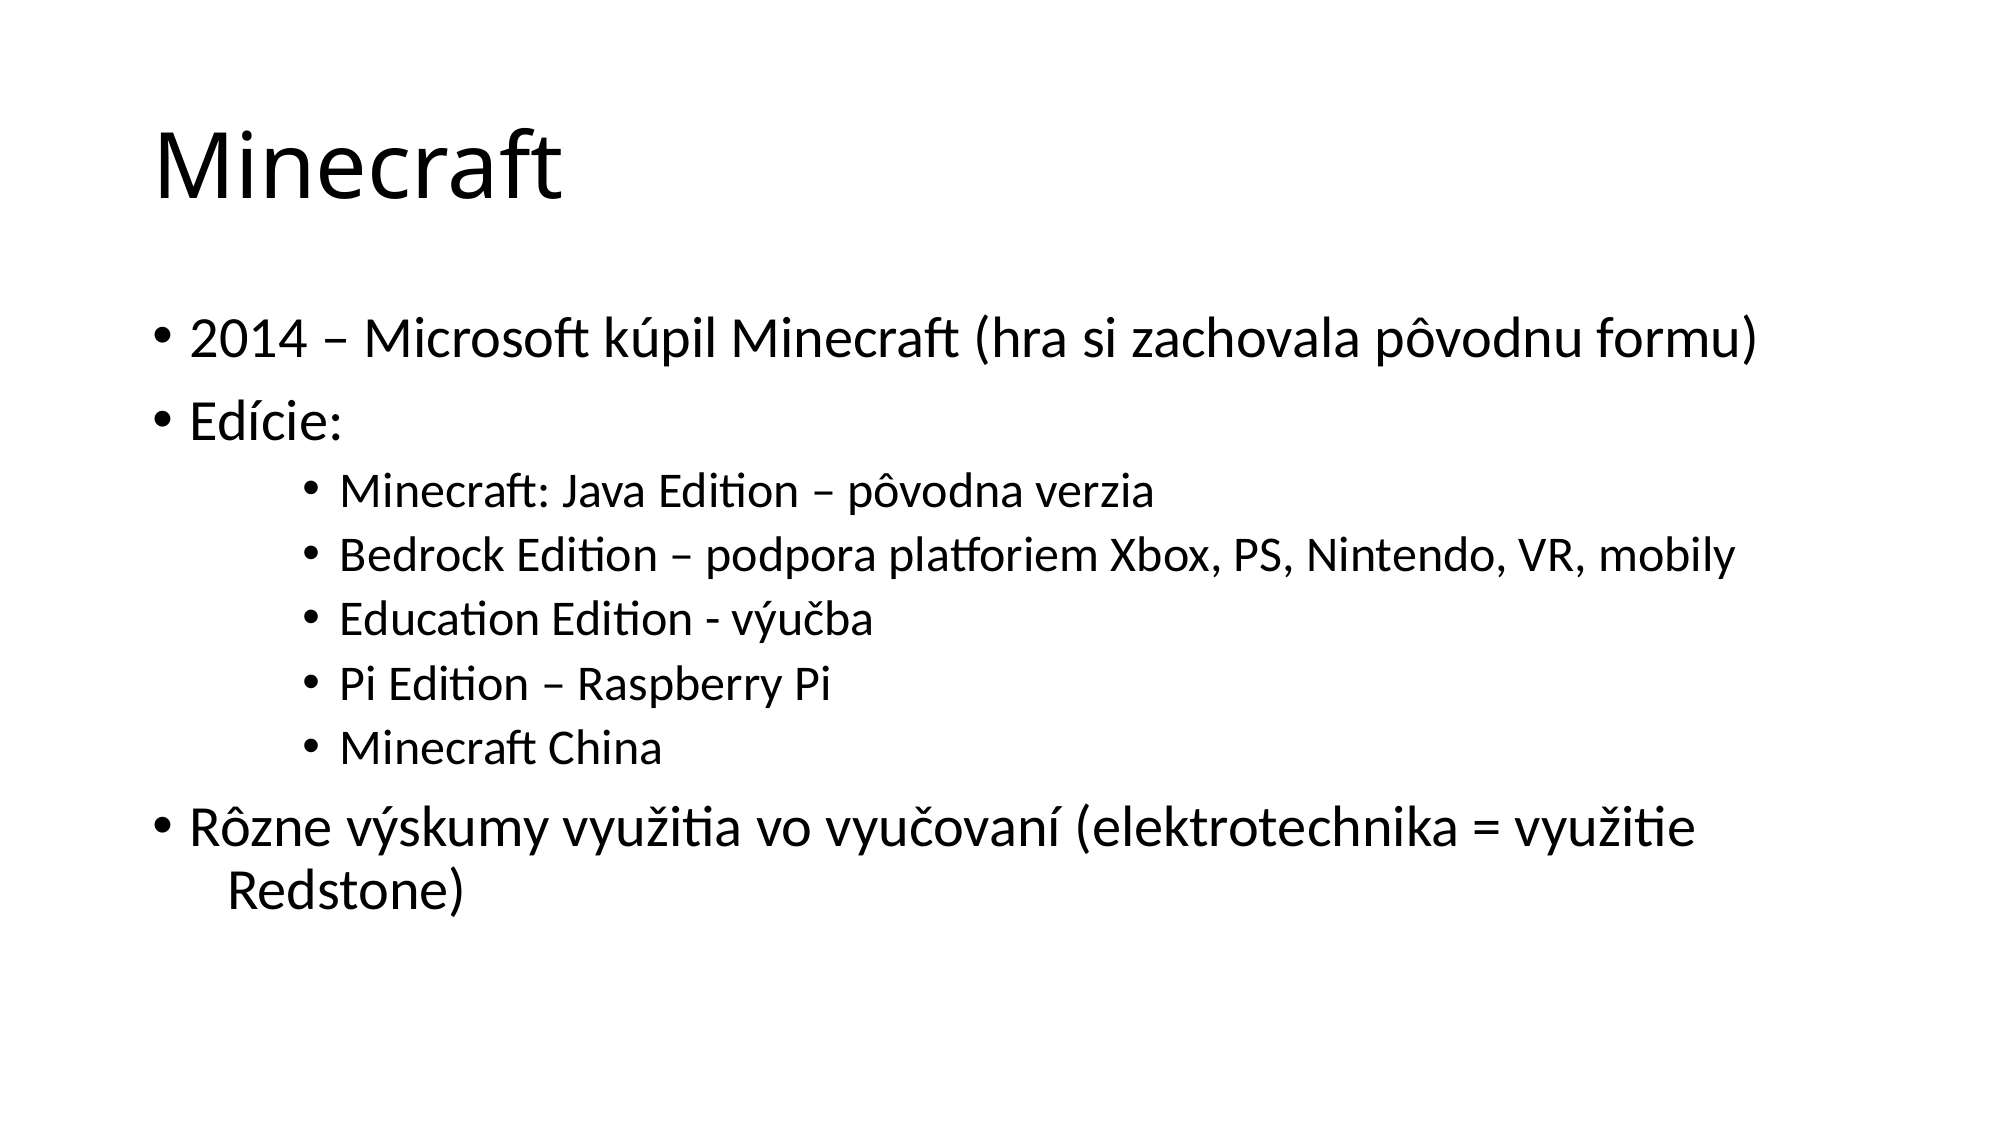

# Minecraft
2014 – Microsoft kúpil Minecraft (hra si zachovala pôvodnu formu)
Edície:
Minecraft: Java Edition – pôvodna verzia
Bedrock Edition – podpora platforiem Xbox, PS, Nintendo, VR, mobily
Education Edition - výučba
Pi Edition – Raspberry Pi
Minecraft China
Rôzne výskumy využitia vo vyučovaní (elektrotechnika = využitie Redstone)